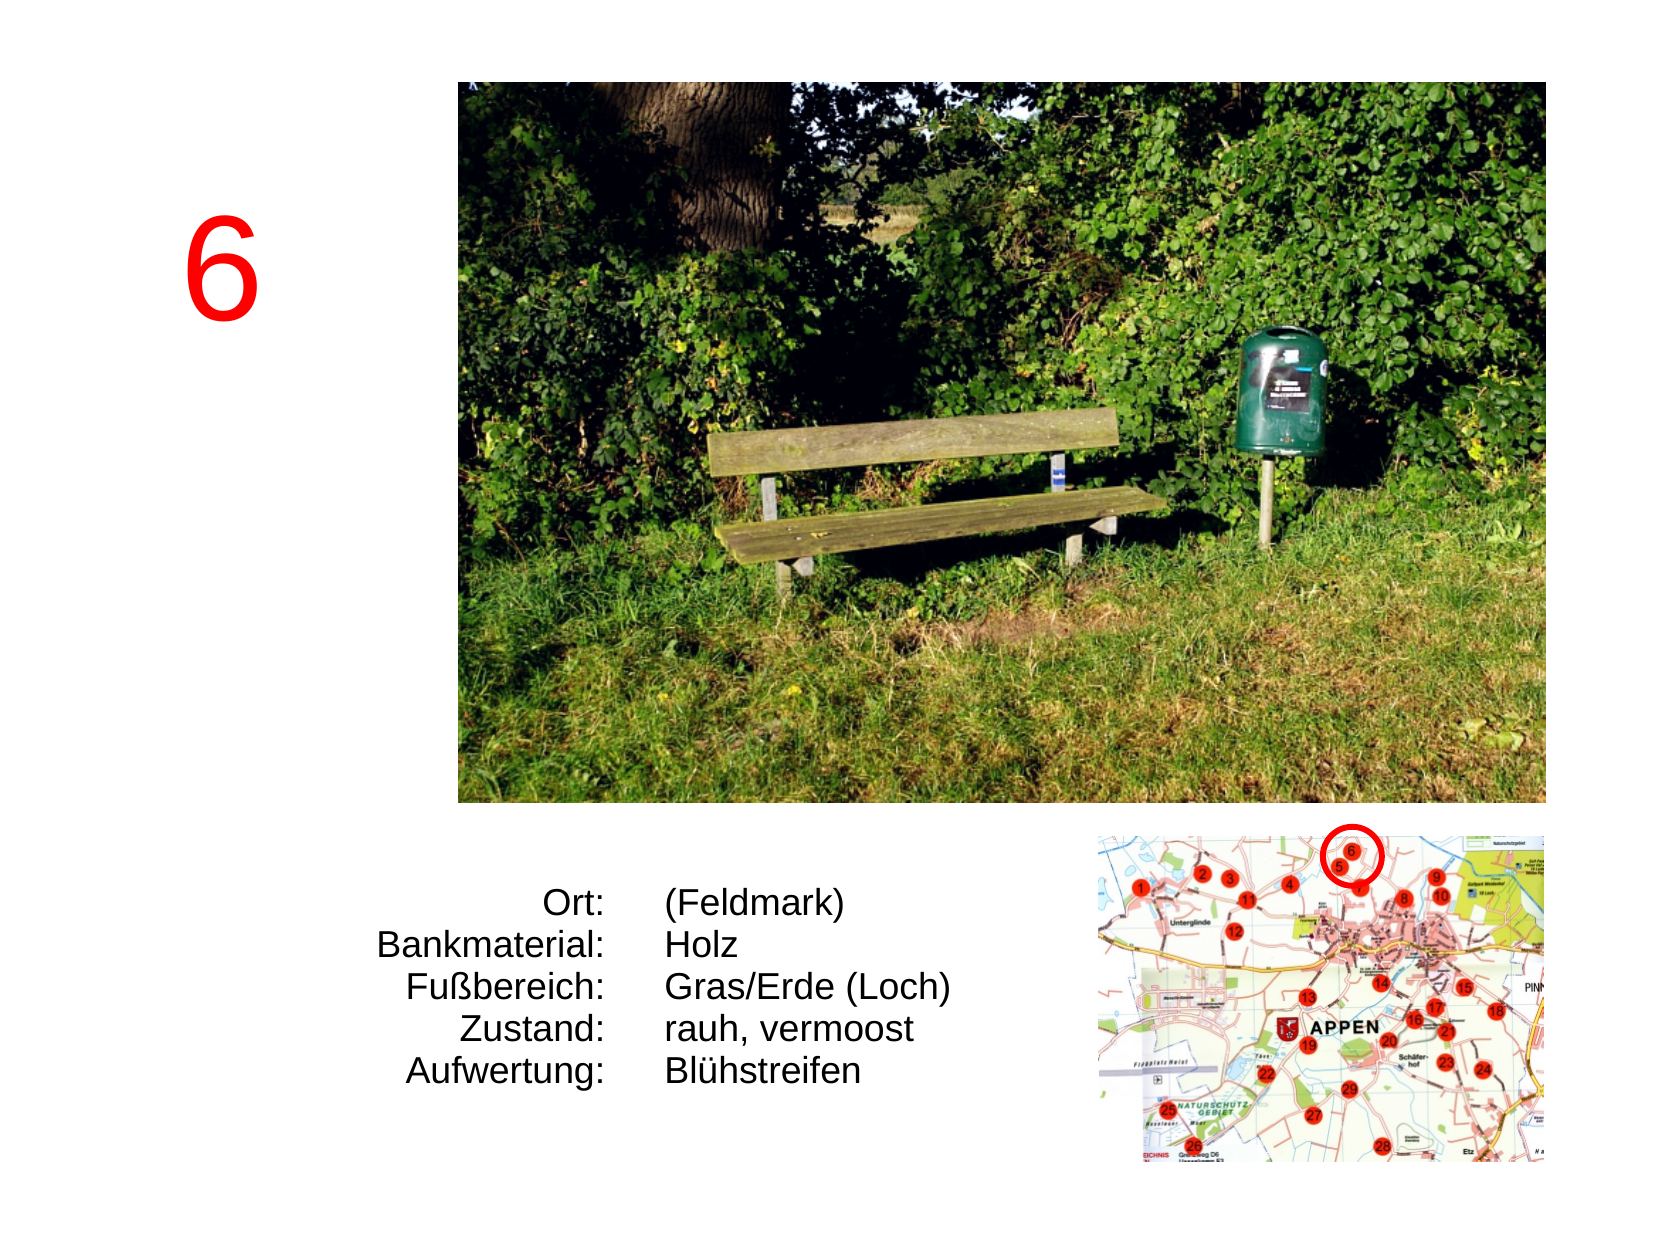

6
IMGP7849rNr06.jpg
	Ort:		(Feldmark)
	Bankmaterial:		Holz
	Fußbereich:		Gras/Erde (Loch)
	Zustand:		rauh, vermoost
	Aufwertung:		Blühstreifen